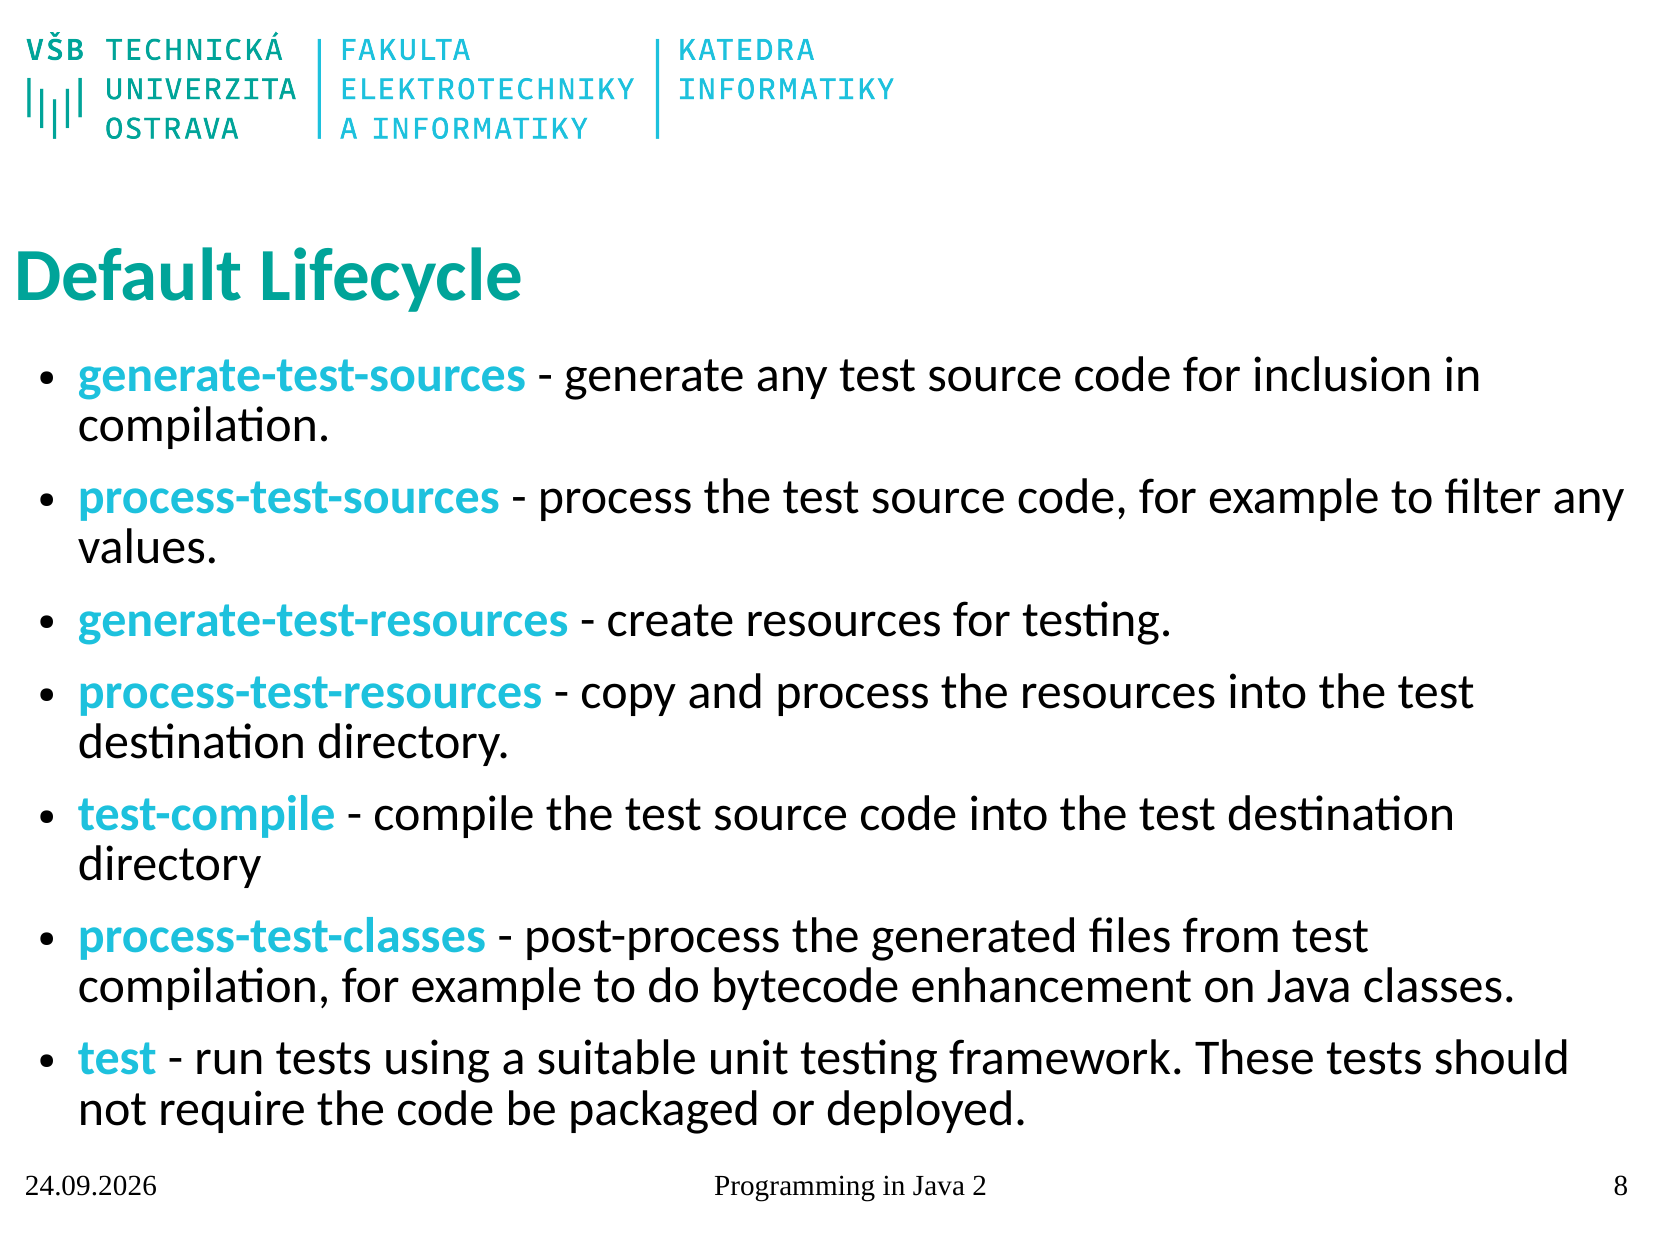

# Default Lifecycle
generate-test-sources - generate any test source code for inclusion in compilation.
process-test-sources - process the test source code, for example to filter any values.
generate-test-resources - create resources for testing.
process-test-resources - copy and process the resources into the test destination directory.
test-compile - compile the test source code into the test destination directory
process-test-classes - post-process the generated files from test compilation, for example to do bytecode enhancement on Java classes.
test - run tests using a suitable unit testing framework. These tests should not require the code be packaged or deployed.
Programming in Java 2
8